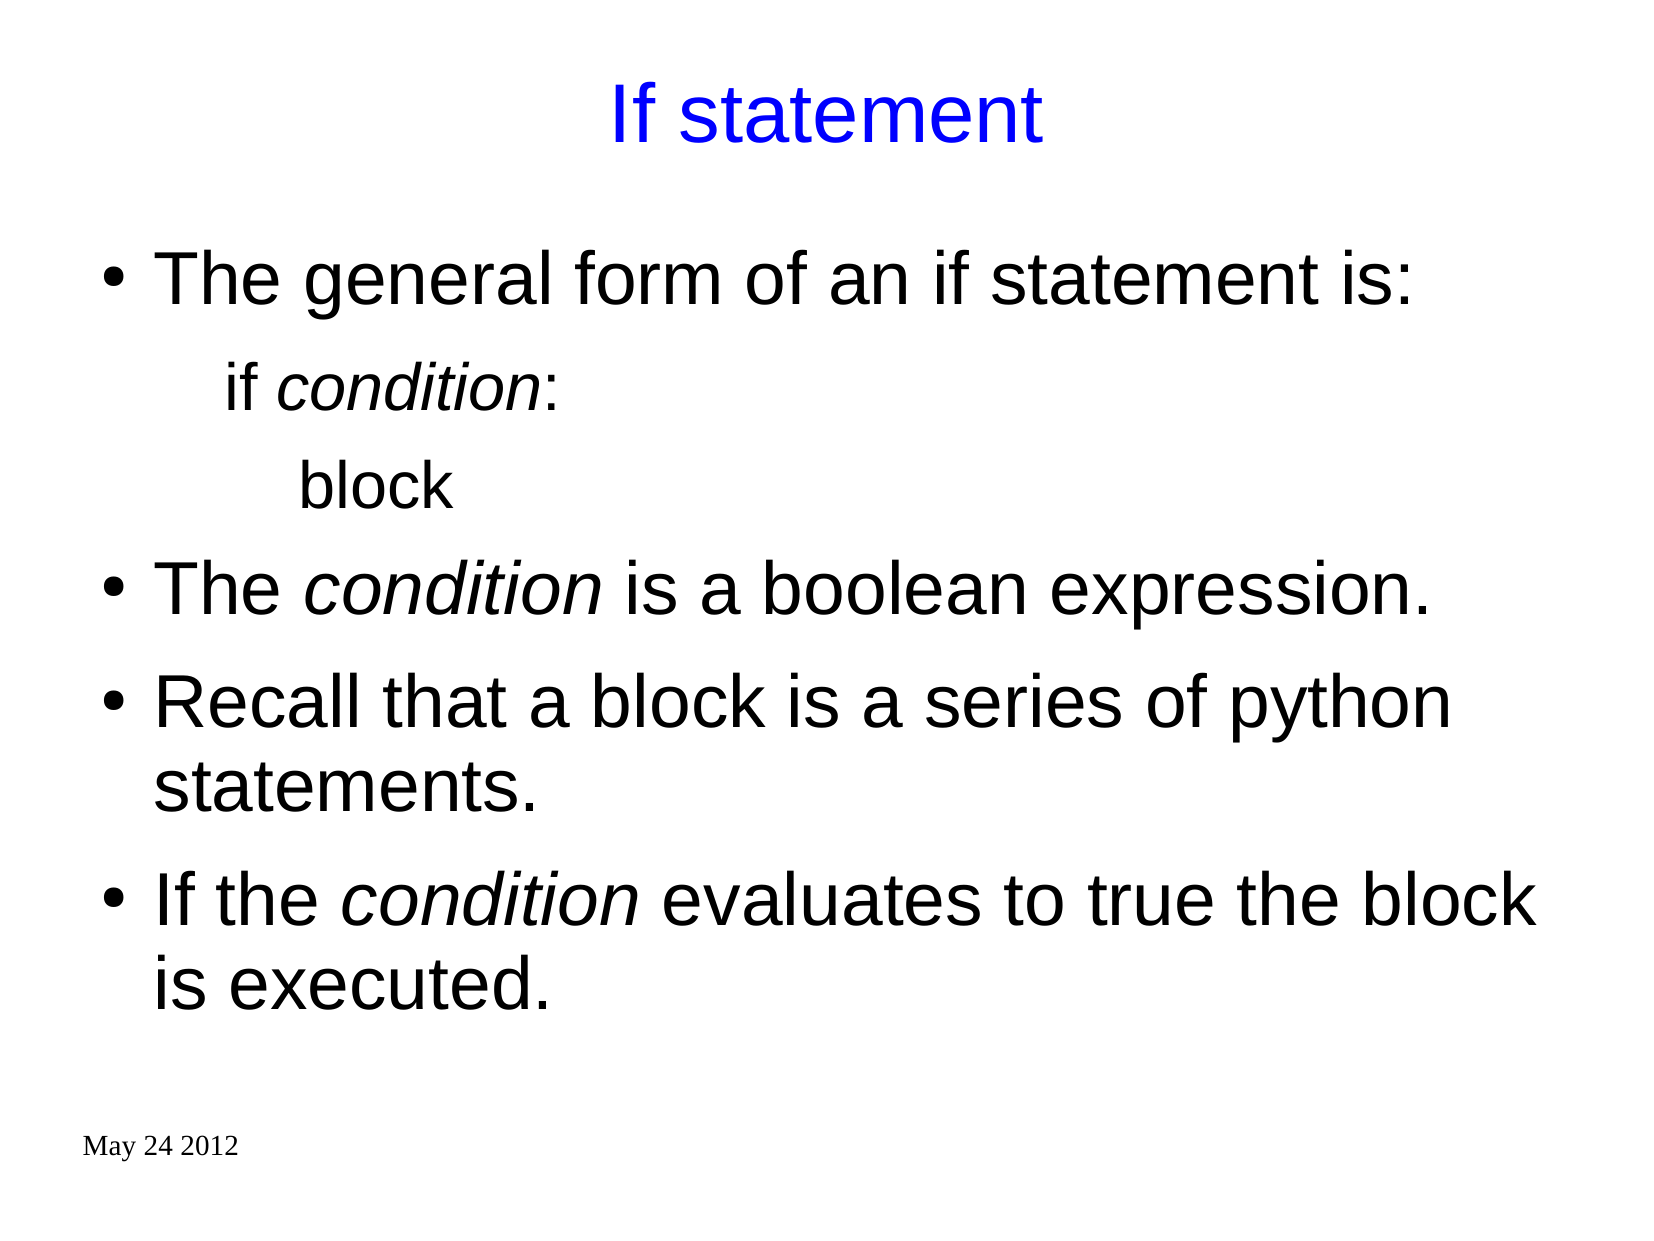

# If statement
The general form of an if statement is:
if condition:
 block
The condition is a boolean expression.
Recall that a block is a series of python statements.
If the condition evaluates to true the block is executed.
May 24 2012